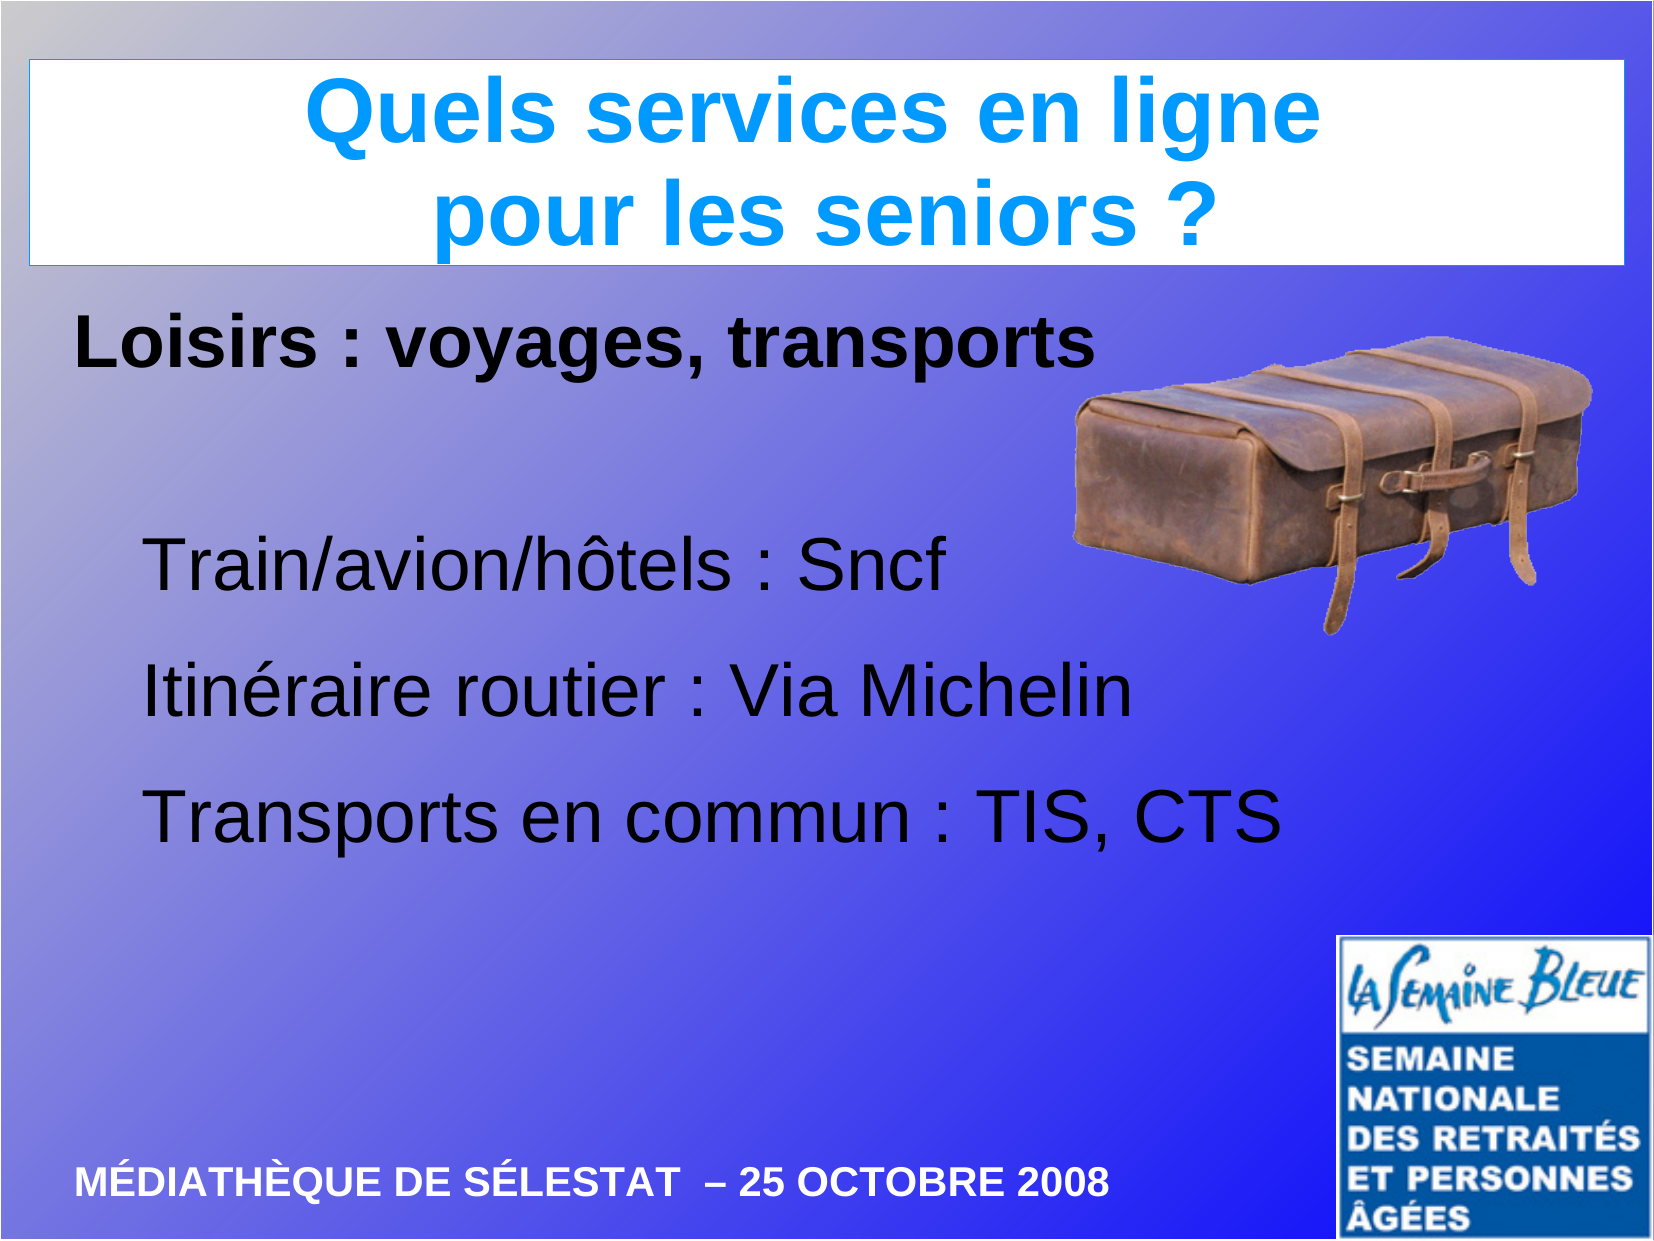

Quels services en ligne
pour les seniors ?
Loisirs : voyages, transports
# Train/avion/hôtels : Sncf
Itinéraire routier : Via Michelin
Transports en commun : TIS, CTS
MÉDIATHÈQUE DE SÉLESTAT – 25 OCTOBRE 2008